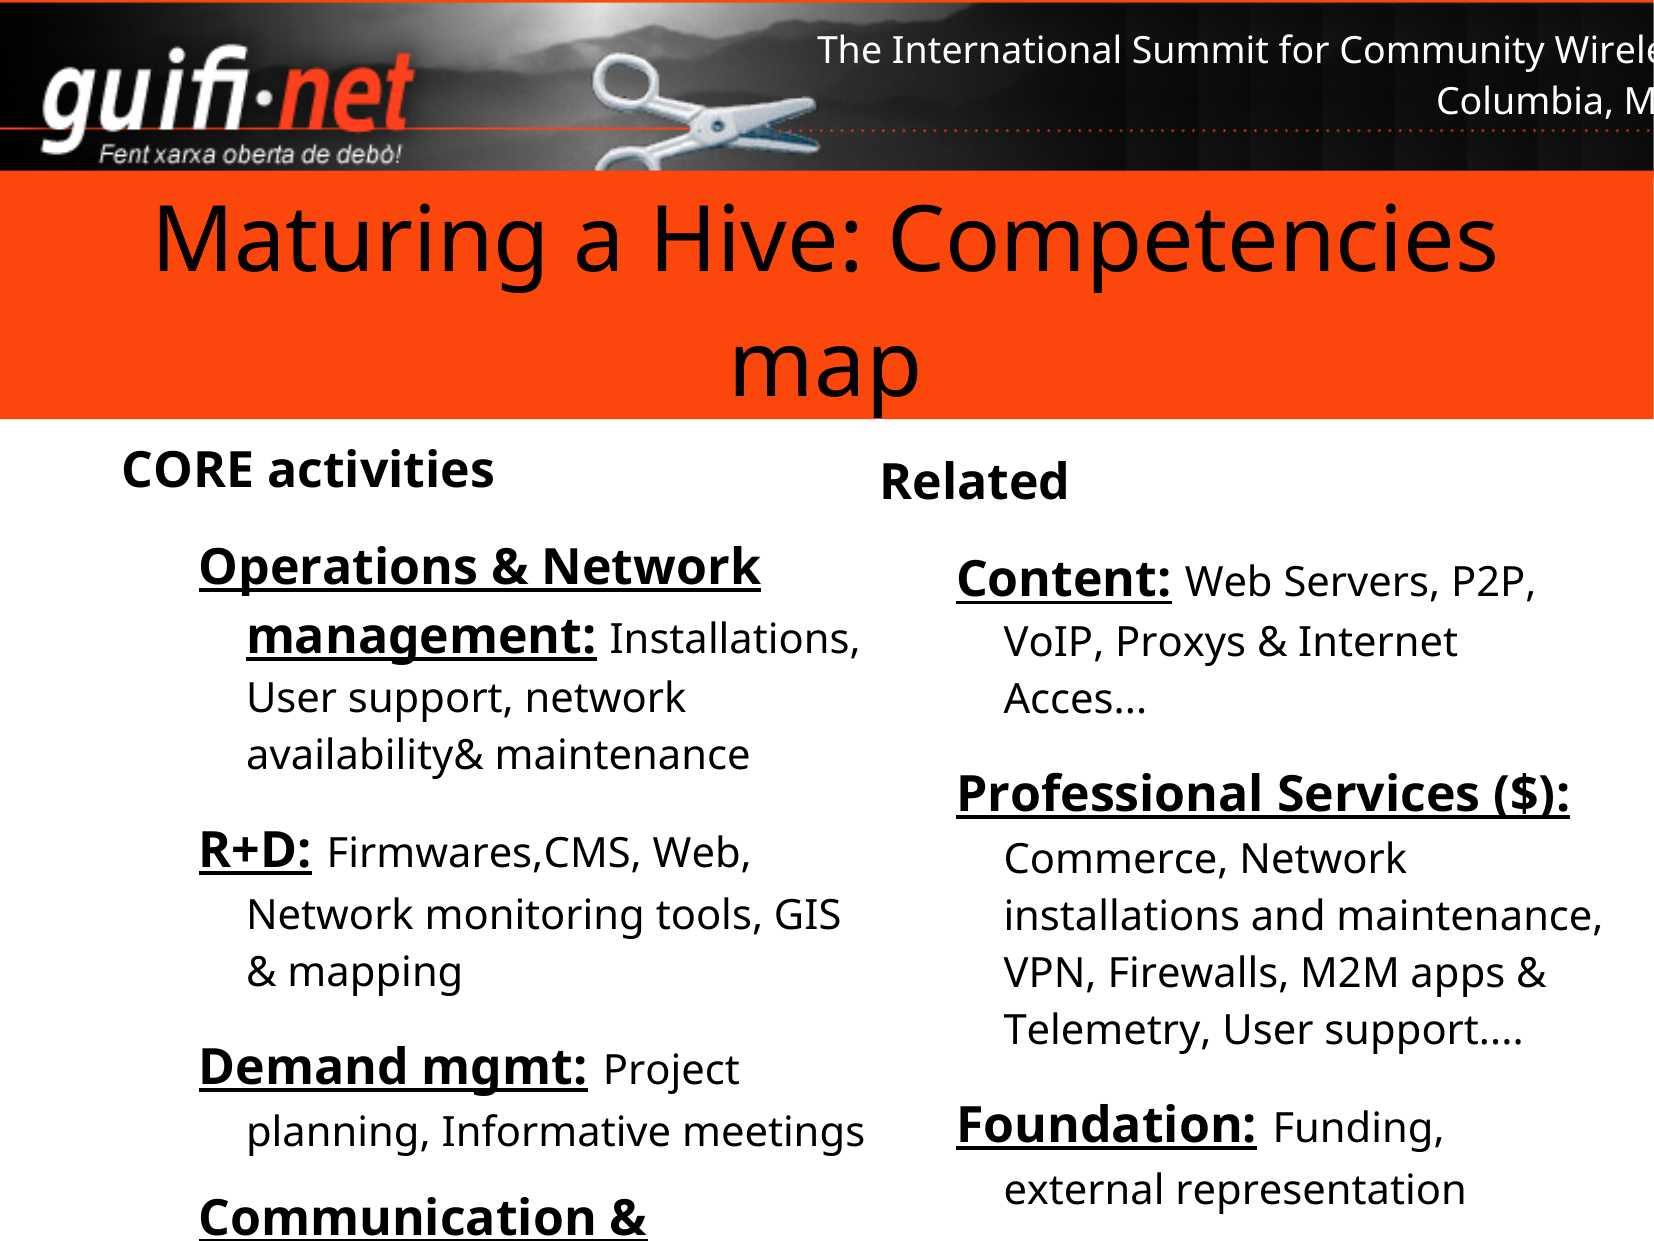

# Maturing a Hive: Competencies map
CORE activities
Operations & Network management: Installations, User support, network availability& maintenance
R+D: Firmwares,CMS, Web, Network monitoring tools, GIS & mapping
Demand mgmt: Project planning, Informative meetings
Communication & Relations: Press, Design, external relations, public events...
Related
Content: Web Servers, P2P, VoIP, Proxys & Internet Acces...
Professional Services ($): Commerce, Network installations and maintenance, VPN, Firewalls, M2M apps & Telemetry, User support....
Foundation: Funding, external representation